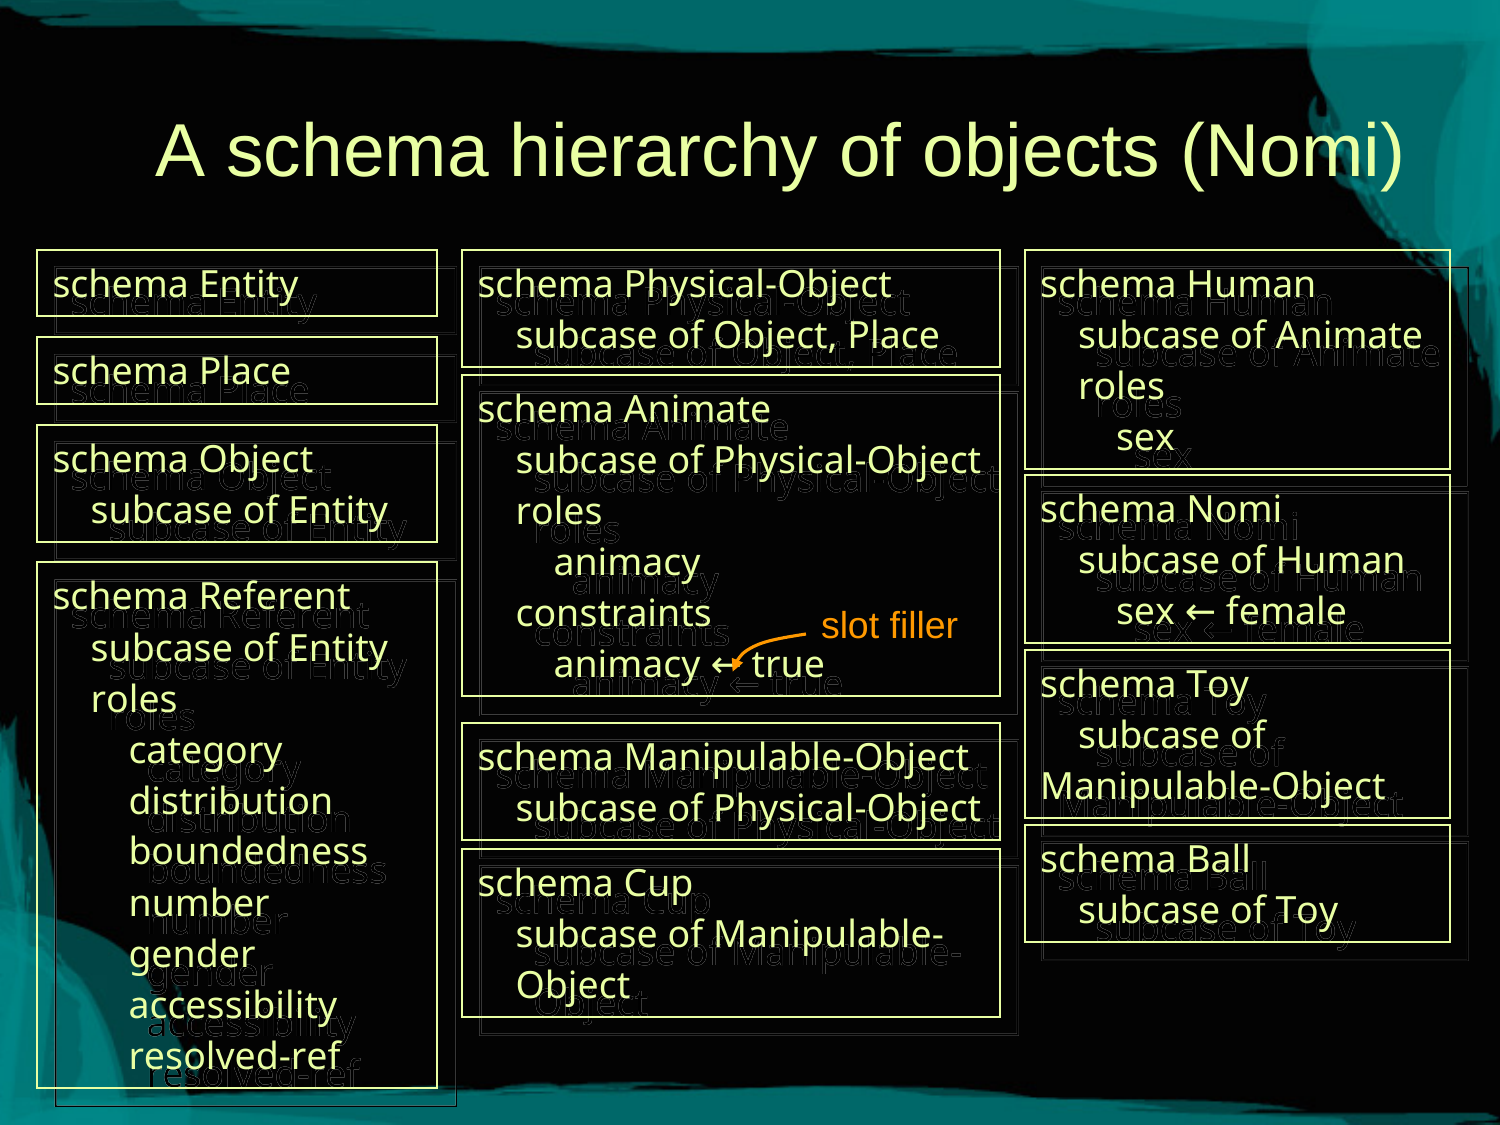

# A schema hierarchy of objects (Nomi)
schema Entity
schema Physical-Object
	subcase of Object, Place
schema Human
	subcase of Animate
	roles
		sex
schema Place
schema Animate
	subcase of Physical-Object
	roles
		animacy
	constraints
		animacy ← true
schema Object
	subcase of Entity
schema Nomi
	subcase of Human
		sex ← female
schema Referent
	subcase of Entity
	roles
		category
		distribution
		boundedness
		number
		gender
		accessibility
		resolved-ref
slot filler
schema Toy
	subcase of 	Manipulable-Object
schema Manipulable-Object
	subcase of Physical-Object
schema Ball
	subcase of Toy
schema Cup
	subcase of Manipulable-	Object